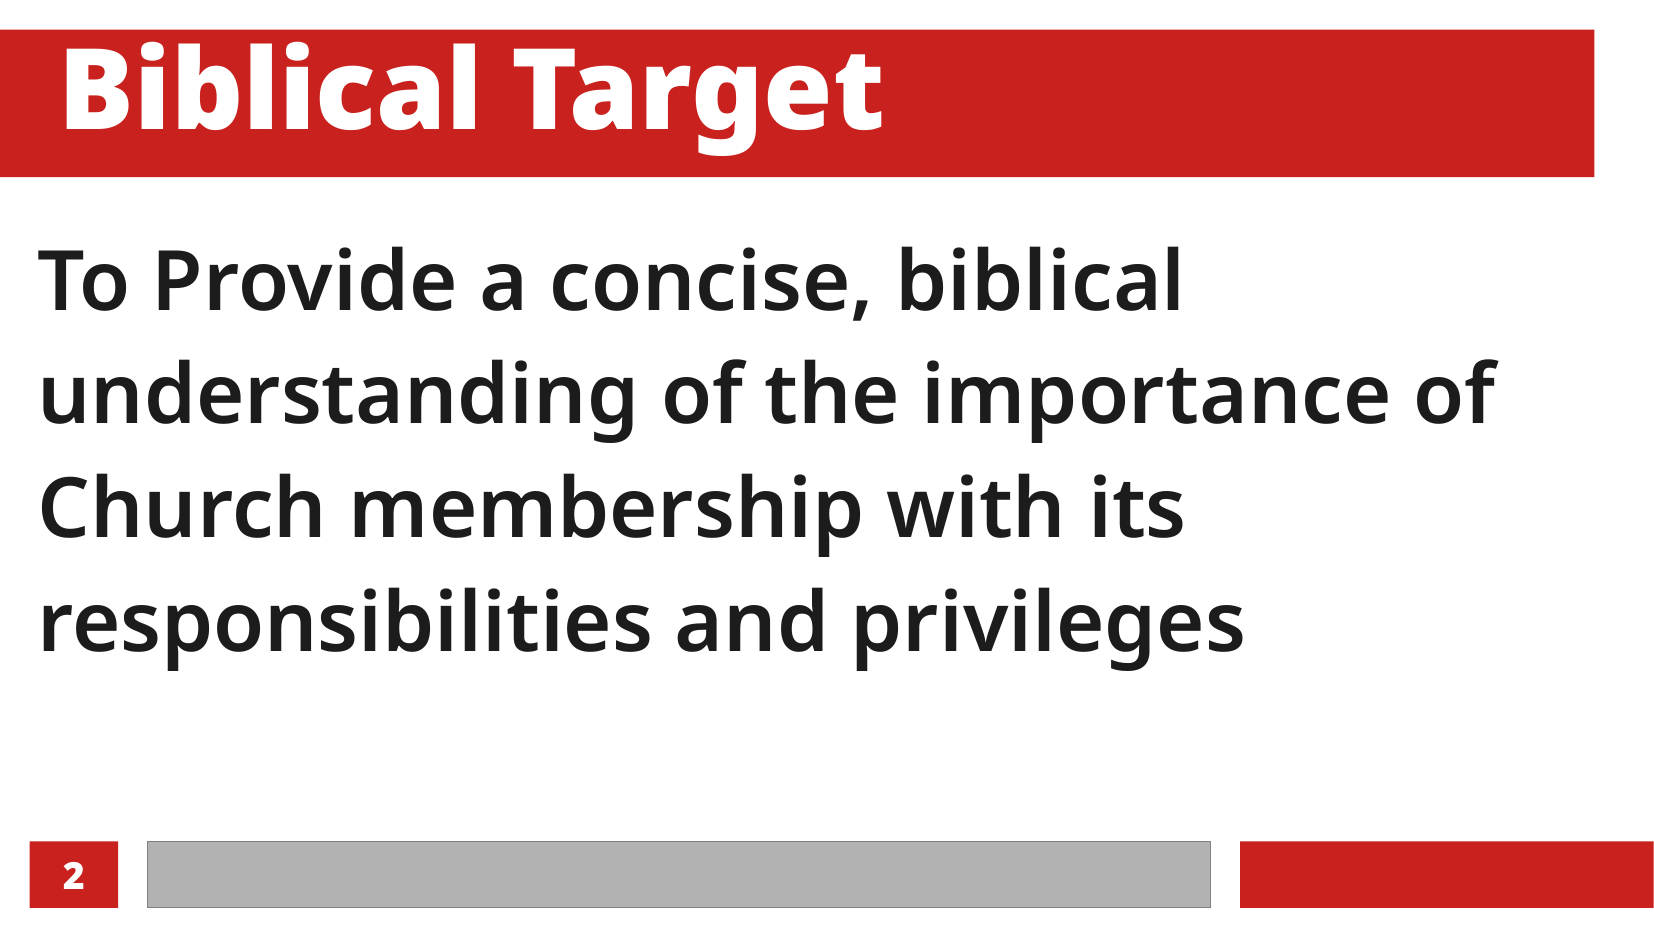

# Biblical Target
To Provide a concise, biblical understanding of the importance of Church membership with its responsibilities and privileges
2